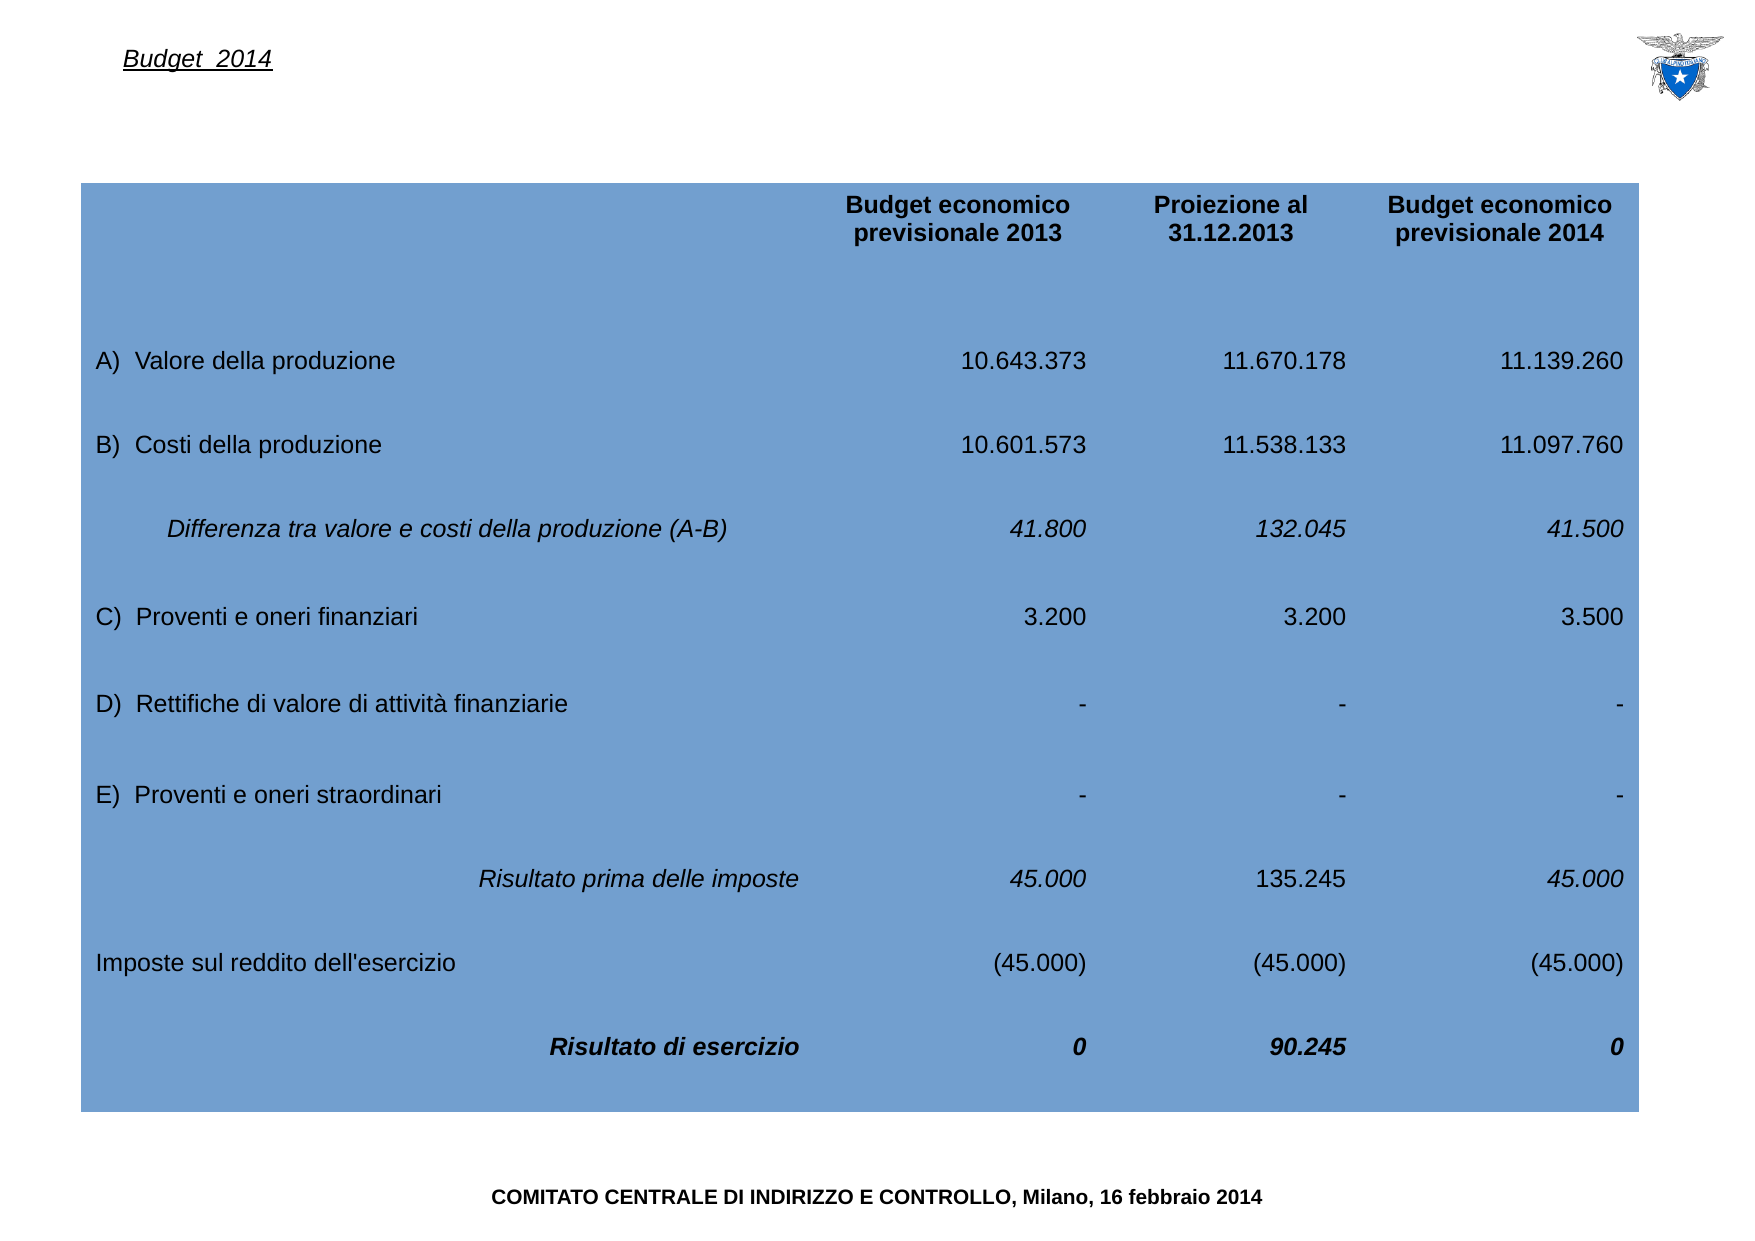

Budget 2014
| | Budget economico previsionale 2013 | Proiezione al 31.12.2013 | Budget economico previsionale 2014 |
| --- | --- | --- | --- |
| A) Valore della produzione | 10.643.373 | 11.670.178 | 11.139.260 |
| B) Costi della produzione | 10.601.573 | 11.538.133 | 11.097.760 |
| Differenza tra valore e costi della produzione (A-B) | 41.800 | 132.045 | 41.500 |
| C) Proventi e oneri finanziari | 3.200 | 3.200 | 3.500 |
| D) Rettifiche di valore di attività finanziarie | - | - | - |
| E) Proventi e oneri straordinari | - | - | - |
| Risultato prima delle imposte | 45.000 | 135.245 | 45.000 |
| Imposte sul reddito dell'esercizio | (45.000) | (45.000) | (45.000) |
| Risultato di esercizio | 0 | 90.245 | 0 |
COMITATO CENTRALE DI INDIRIZZO E CONTROLLO, Milano, 16 febbraio 2014